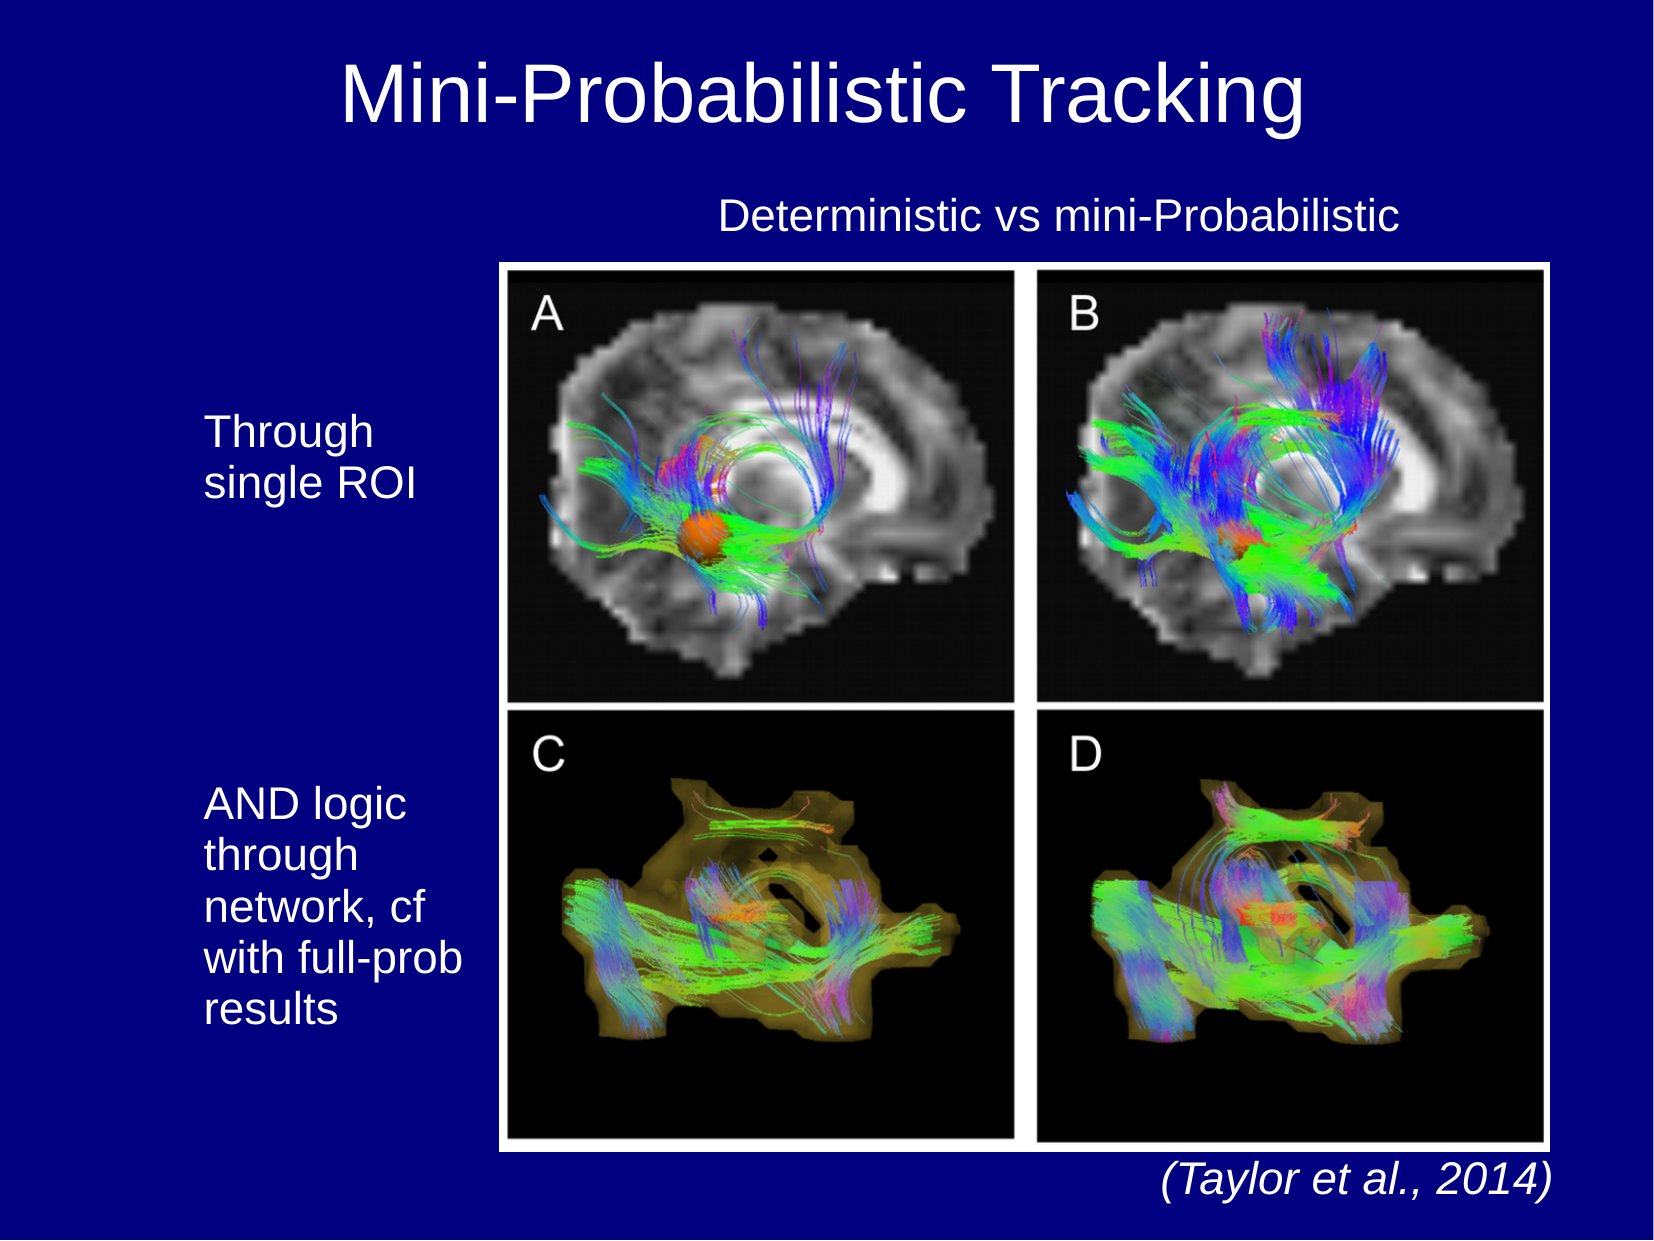

Mini-Probabilistic Tracking
Deterministic vs mini-Probabilistic
Through
single ROI
AND logic through network, cf with full-prob results
(Taylor et al., 2014)